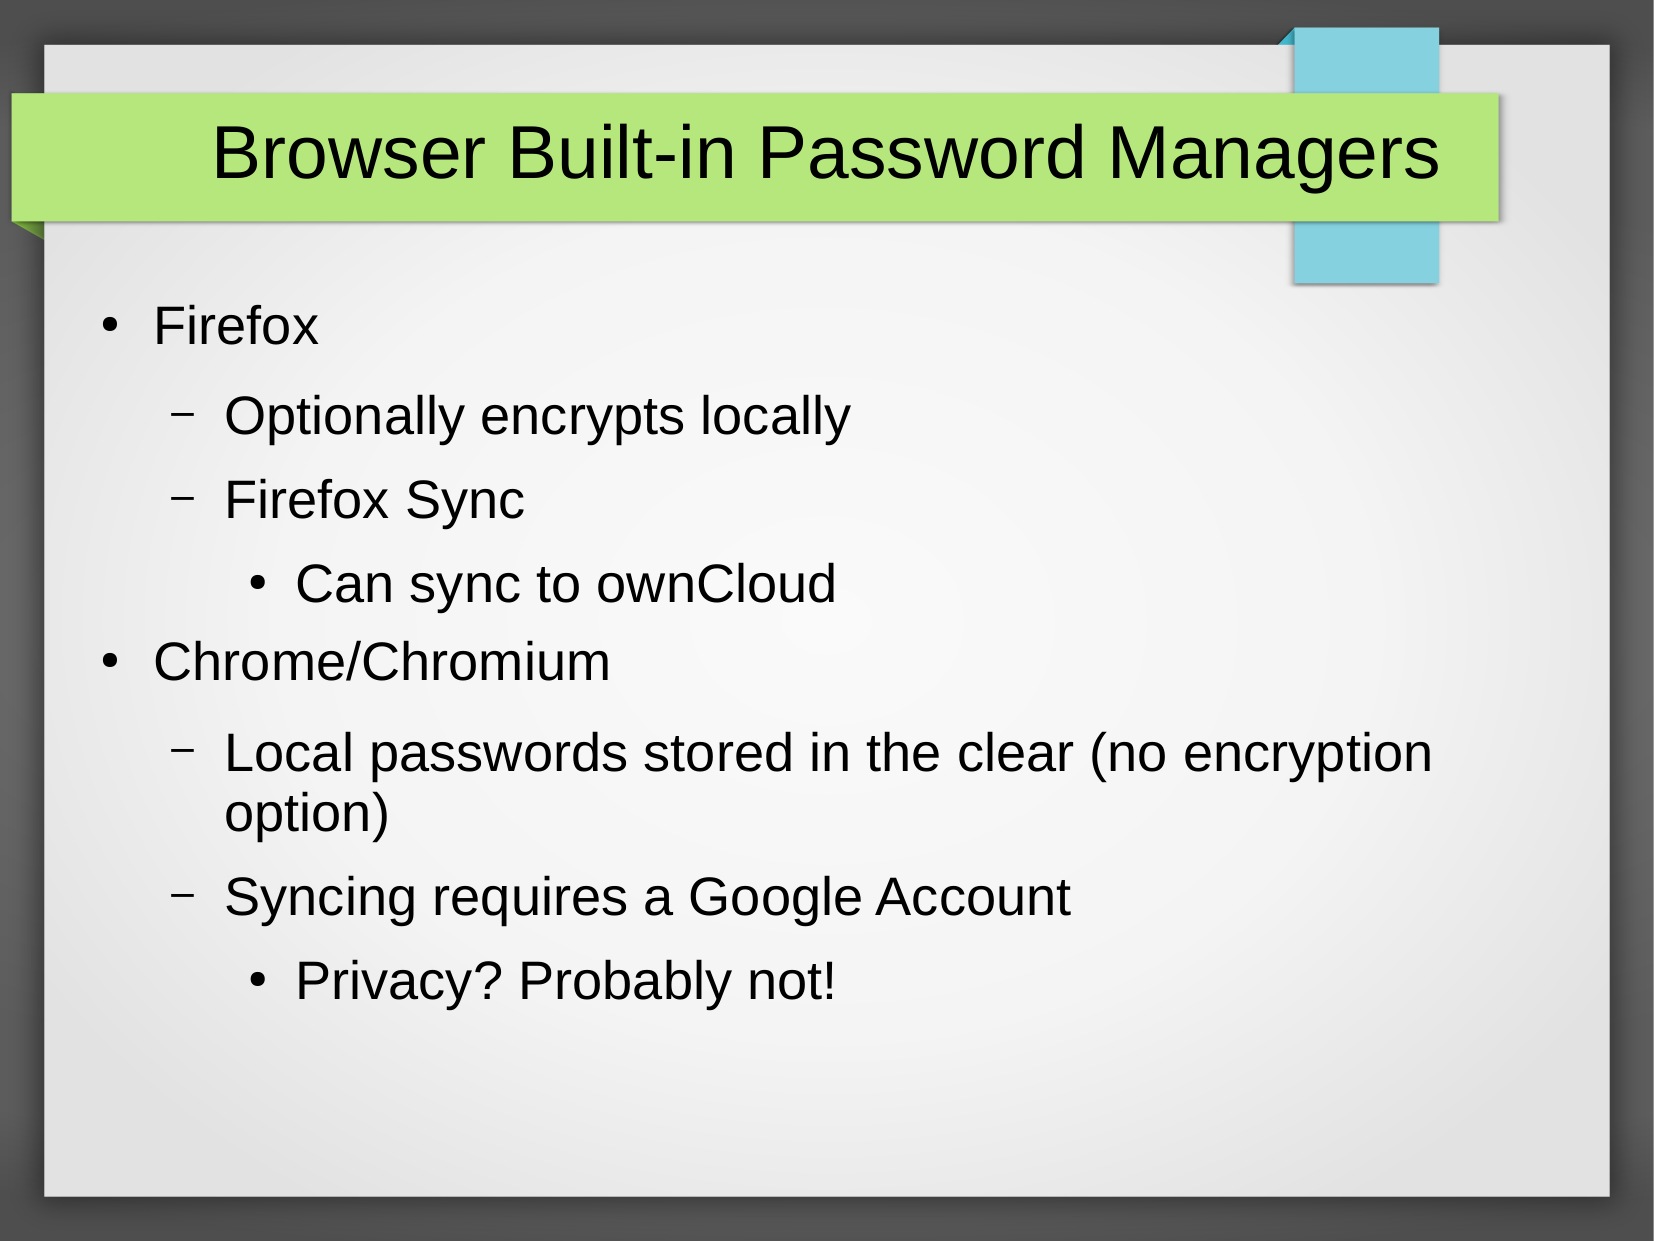

# Browser Built-in Password Managers
Firefox
Optionally encrypts locally
Firefox Sync
Can sync to ownCloud
Chrome/Chromium
Local passwords stored in the clear (no encryption option)
Syncing requires a Google Account
Privacy? Probably not!